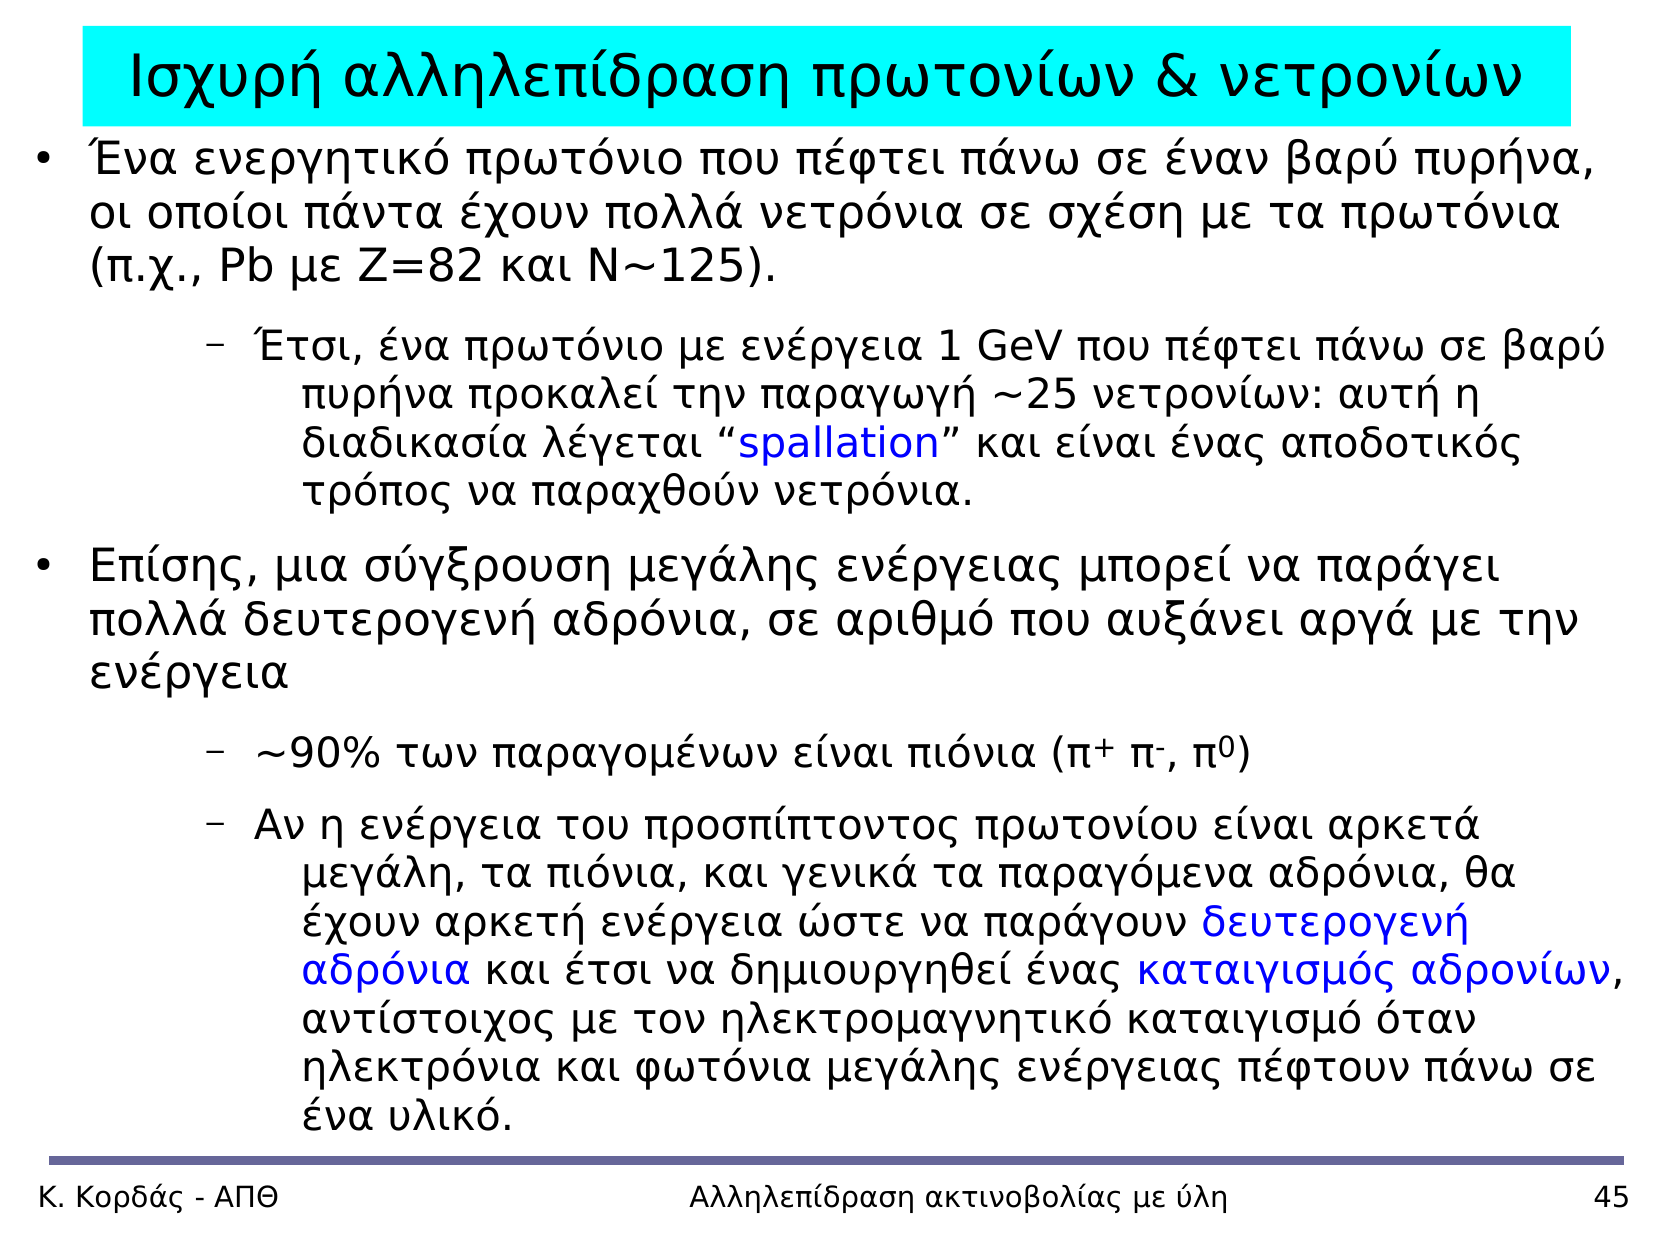

# Ισχυρή αλληλεπίδραση πρωτονίων & νετρονίων
Ένα ενεργητικό πρωτόνιο που πέφτει πάνω σε έναν βαρύ πυρήνα, οι οποίοι πάντα έχουν πολλά νετρόνια σε σχέση με τα πρωτόνια (π.χ., Pb με Ζ=82 και Ν~125).
Έτσι, ένα πρωτόνιο με ενέργεια 1 GeV που πέφτει πάνω σε βαρύ πυρήνα προκαλεί την παραγωγή ~25 νετρονίων: αυτή η διαδικασία λέγεται “spallation” και είναι ένας αποδοτικός τρόπος να παραχθούν νετρόνια.
Επίσης, μια σύγξρουση μεγάλης ενέργειας μπορεί να παράγει πολλά δευτερογενή αδρόνια, σε αριθμό που αυξάνει αργά με την ενέργεια
~90% των παραγομένων είναι πιόνια (π+ π-, π0)
Αν η ενέργεια του προσπίπτοντος πρωτονίου είναι αρκετά μεγάλη, τα πιόνια, και γενικά τα παραγόμενα αδρόνια, θα έχουν αρκετή ενέργεια ώστε να παράγουν δευτερογενή αδρόνια και έτσι να δημιουργηθεί ένας καταιγισμός αδρονίων, αντίστοιχος με τον ηλεκτρομαγνητικό καταιγισμό όταν ηλεκτρόνια και φωτόνια μεγάλης ενέργειας πέφτουν πάνω σε ένα υλικό.
Κ. Κορδάς - ΑΠΘ
Αλληλεπίδραση ακτινοβολίας με ύλη
45